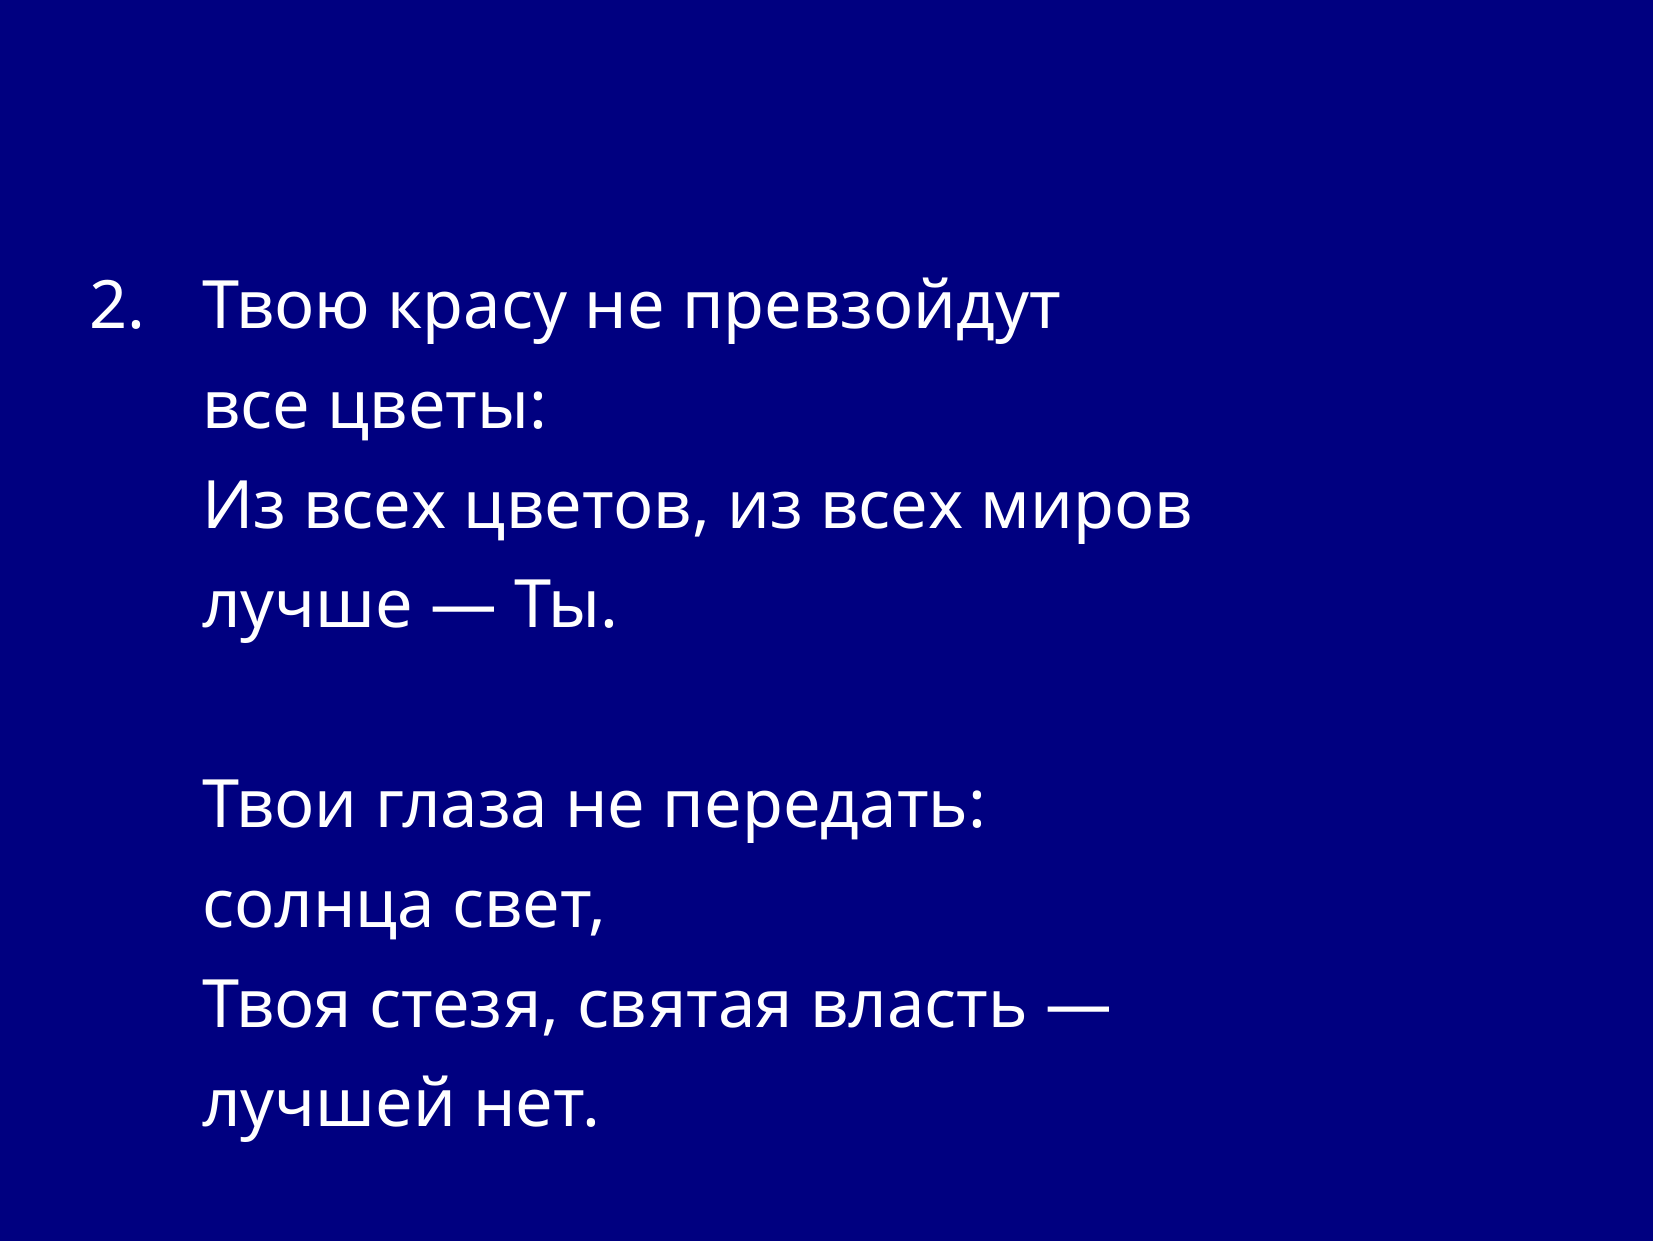

2.	Твою красу не превзойдут
	все цветы:
	Из всех цветов, из всех миров
	лучше — Ты.
	Твои глаза не передать:
	солнца свет,
	Твоя стезя, святая власть —
	лучшей нет.